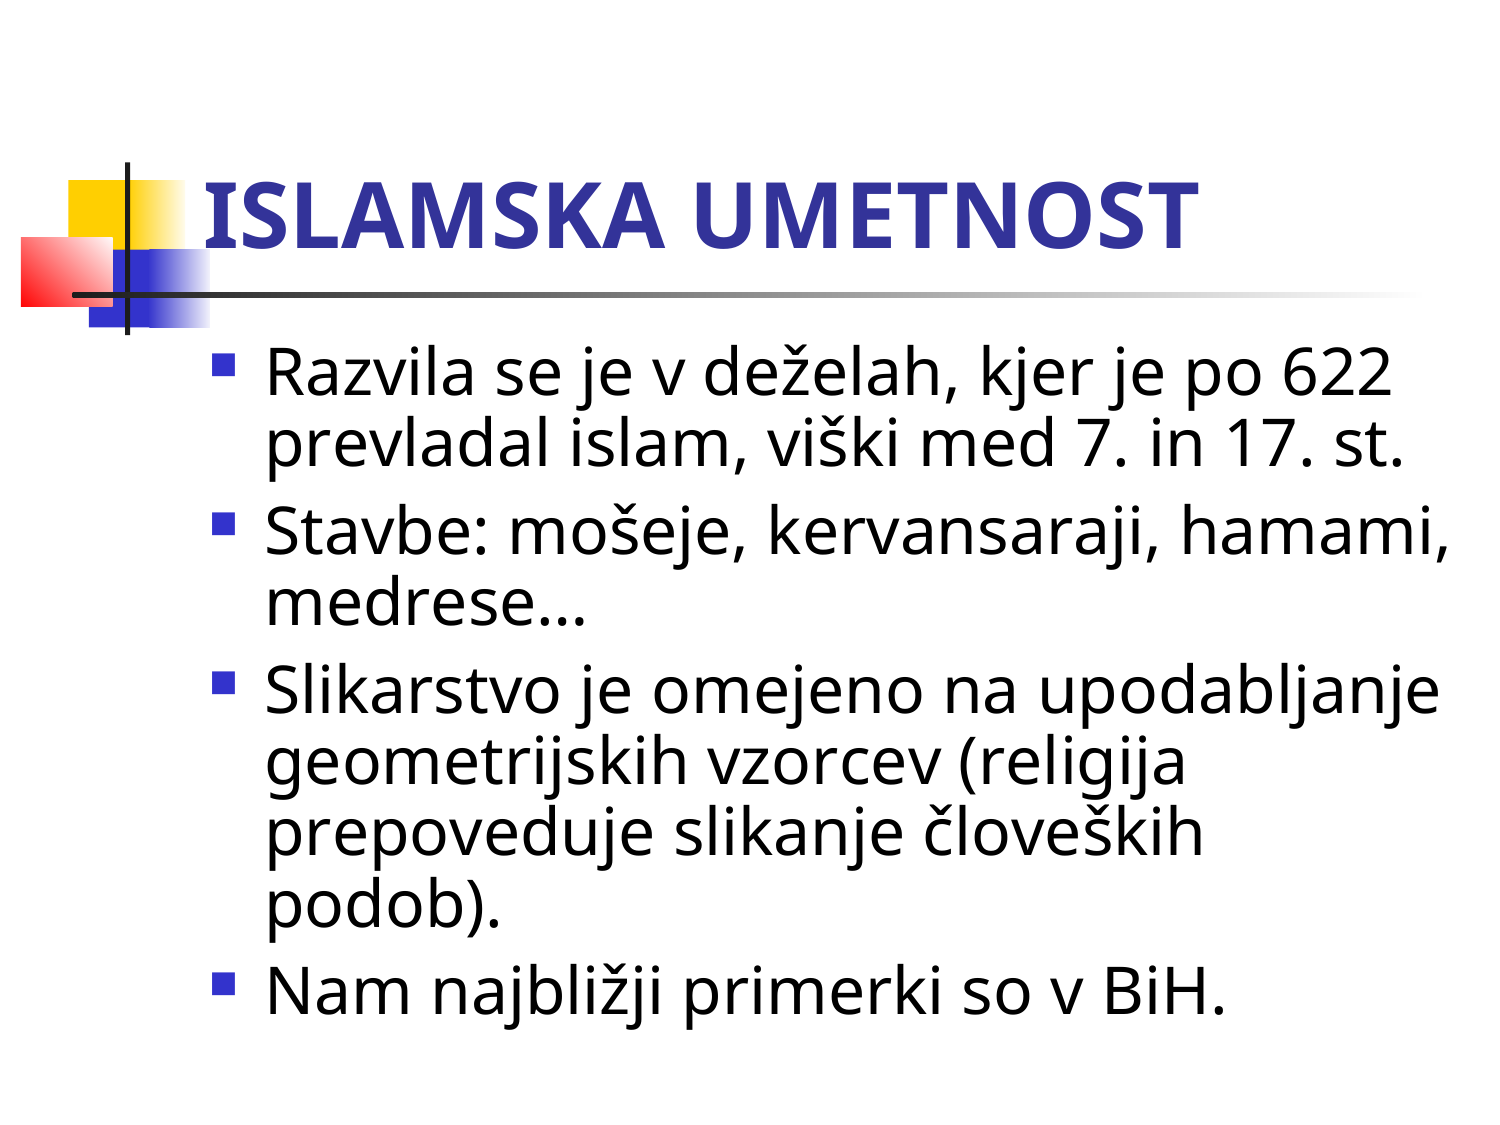

# ISLAMSKA UMETNOST
Razvila se je v deželah, kjer je po 622 prevladal islam, viški med 7. in 17. st.
Stavbe: mošeje, kervansaraji, hamami, medrese…
Slikarstvo je omejeno na upodabljanje geometrijskih vzorcev (religija prepoveduje slikanje človeških podob).
Nam najbližji primerki so v BiH.